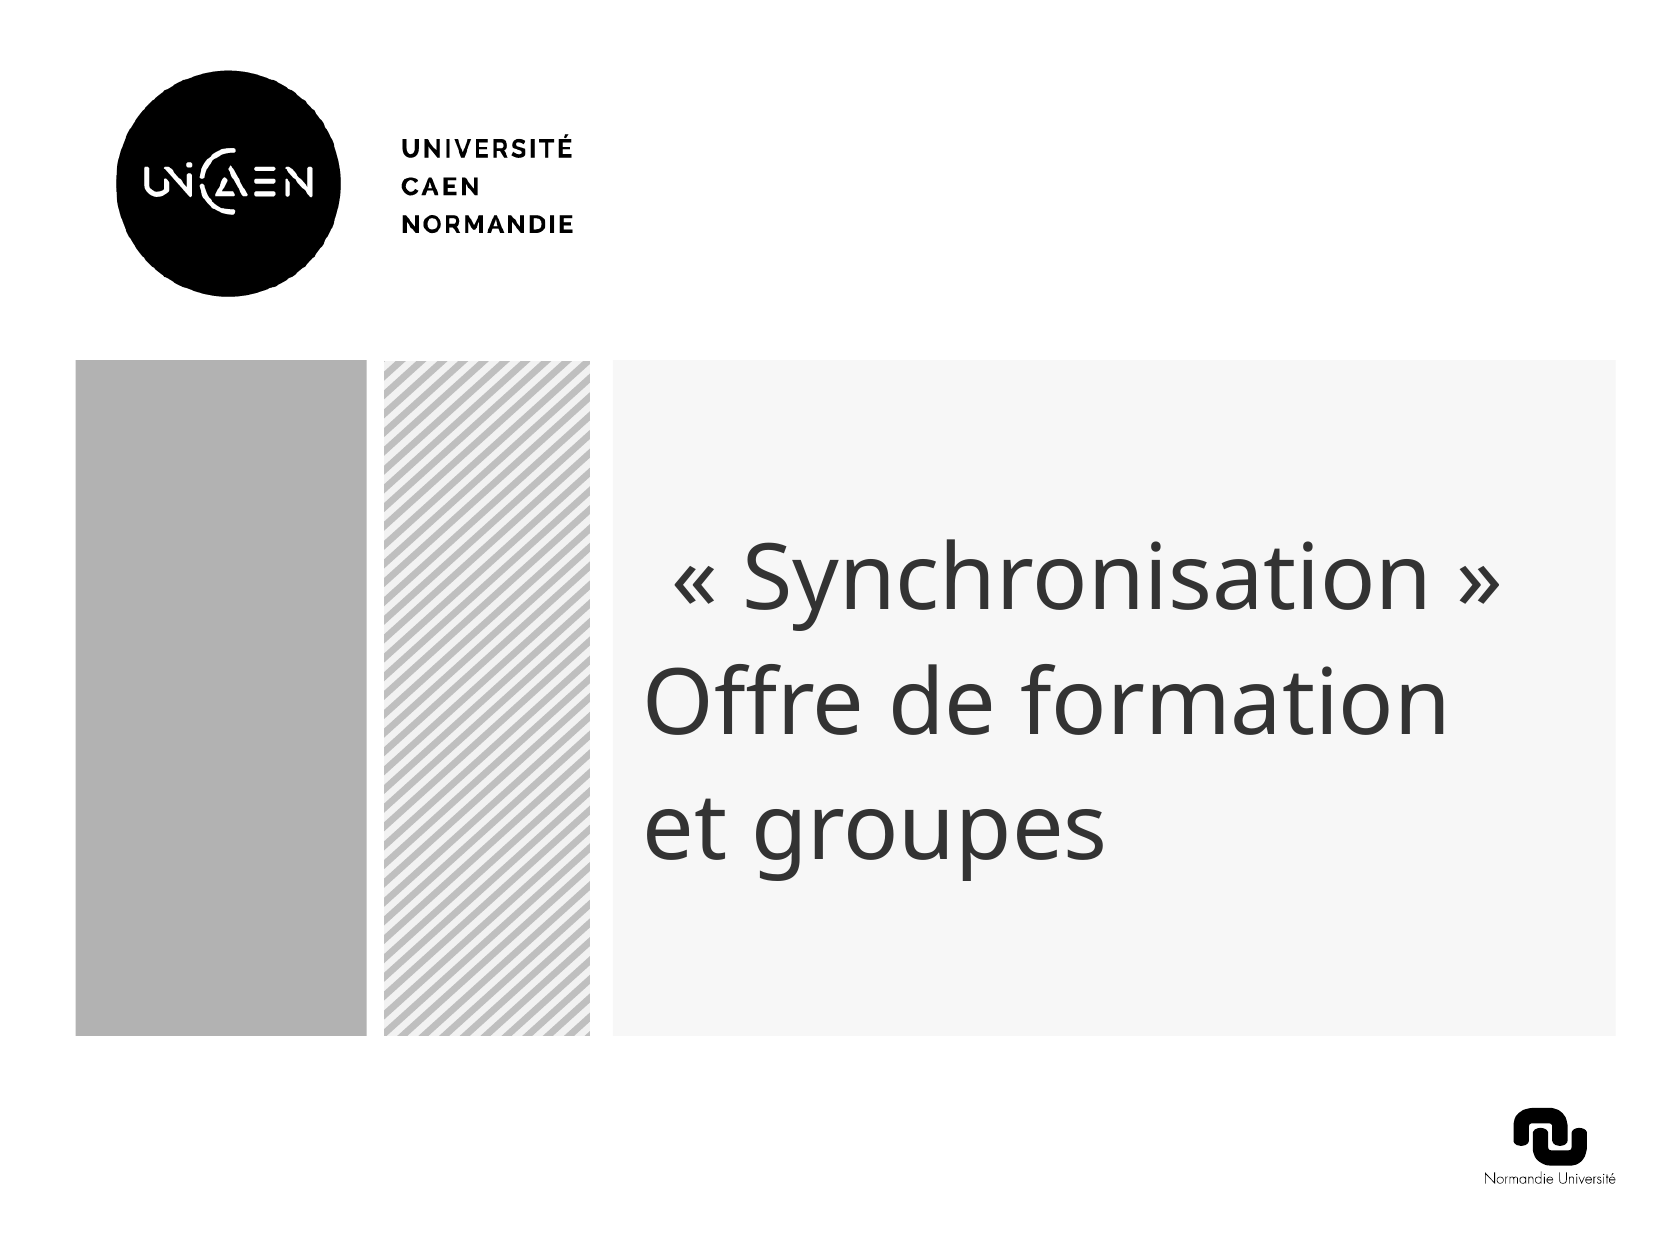

# « Synchronisation » Offre de formation et groupes
6
Découverte Ecampus pourn les personnels administratifs